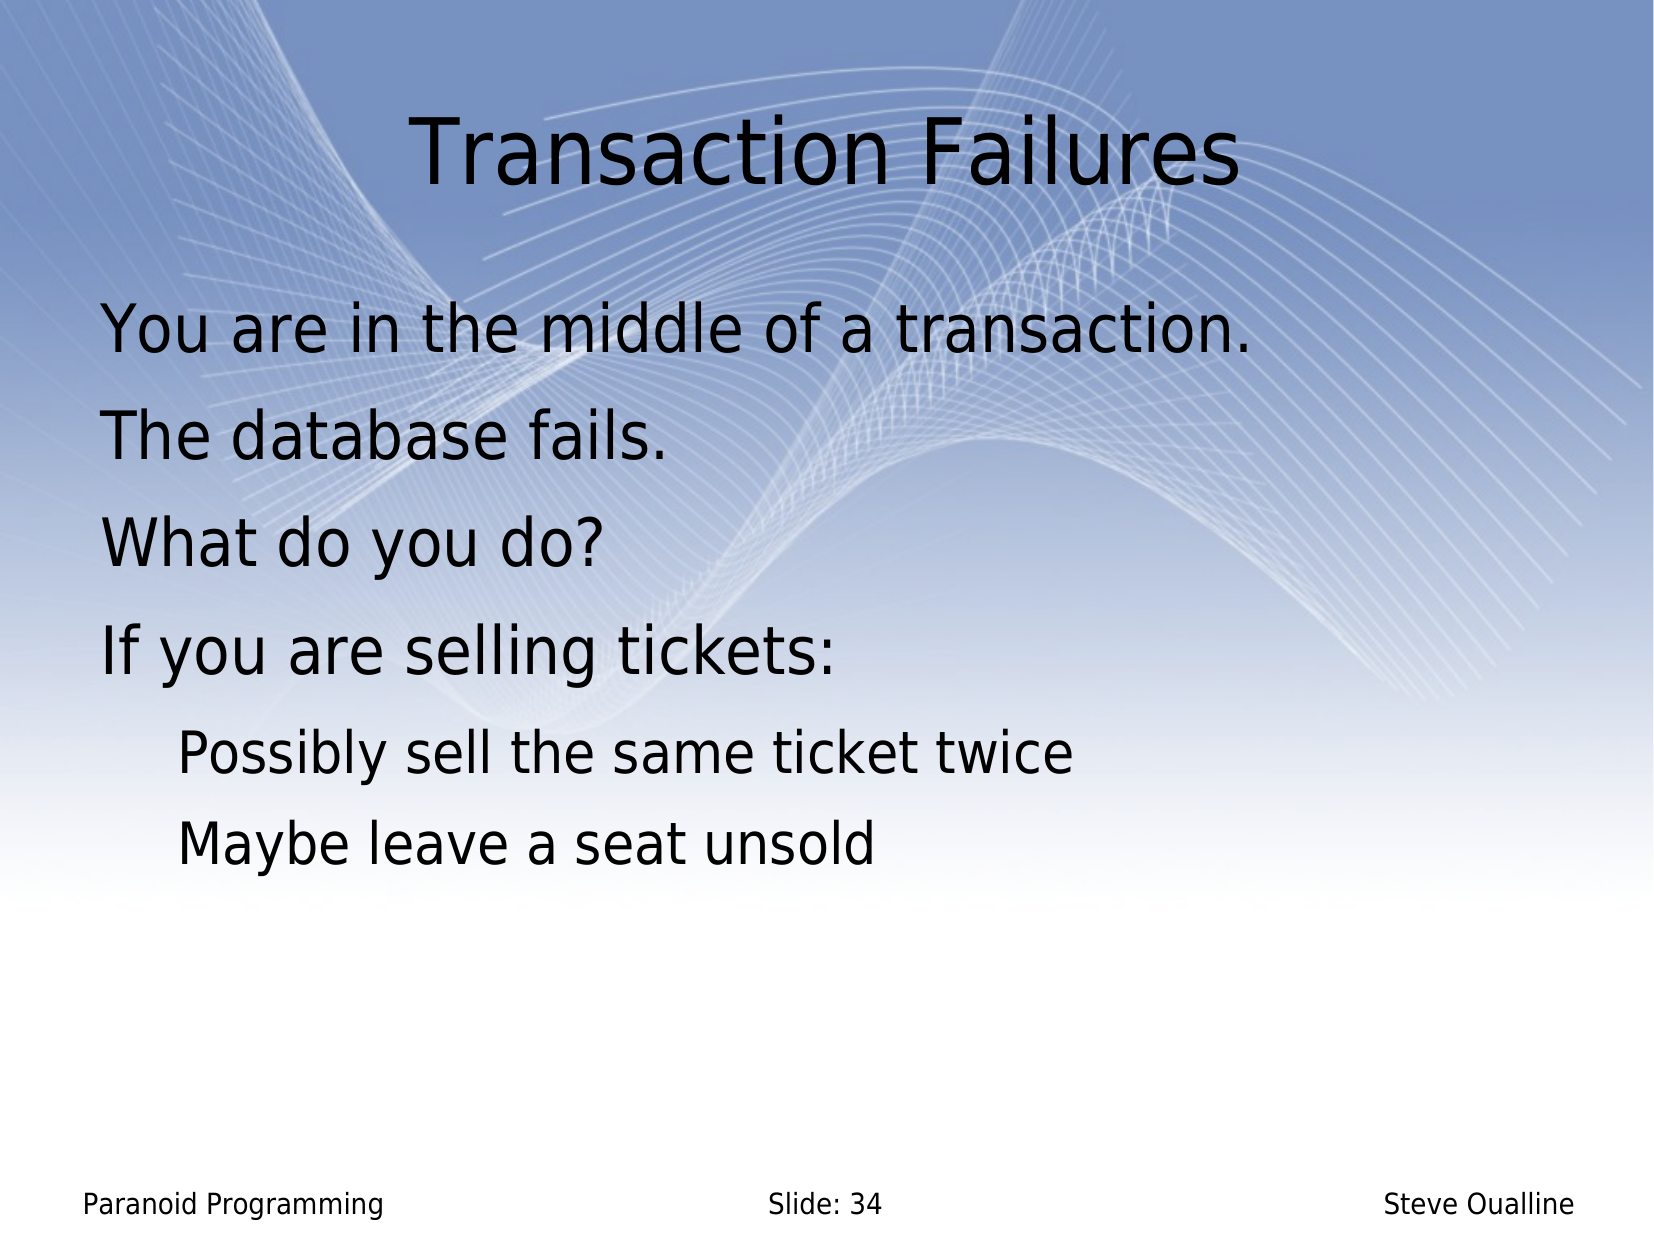

# Transaction Failures
You are in the middle of a transaction.
The database fails.
What do you do?
If you are selling tickets:
Possibly sell the same ticket twice
Maybe leave a seat unsold
Paranoid Programming
Steve Oualline
34